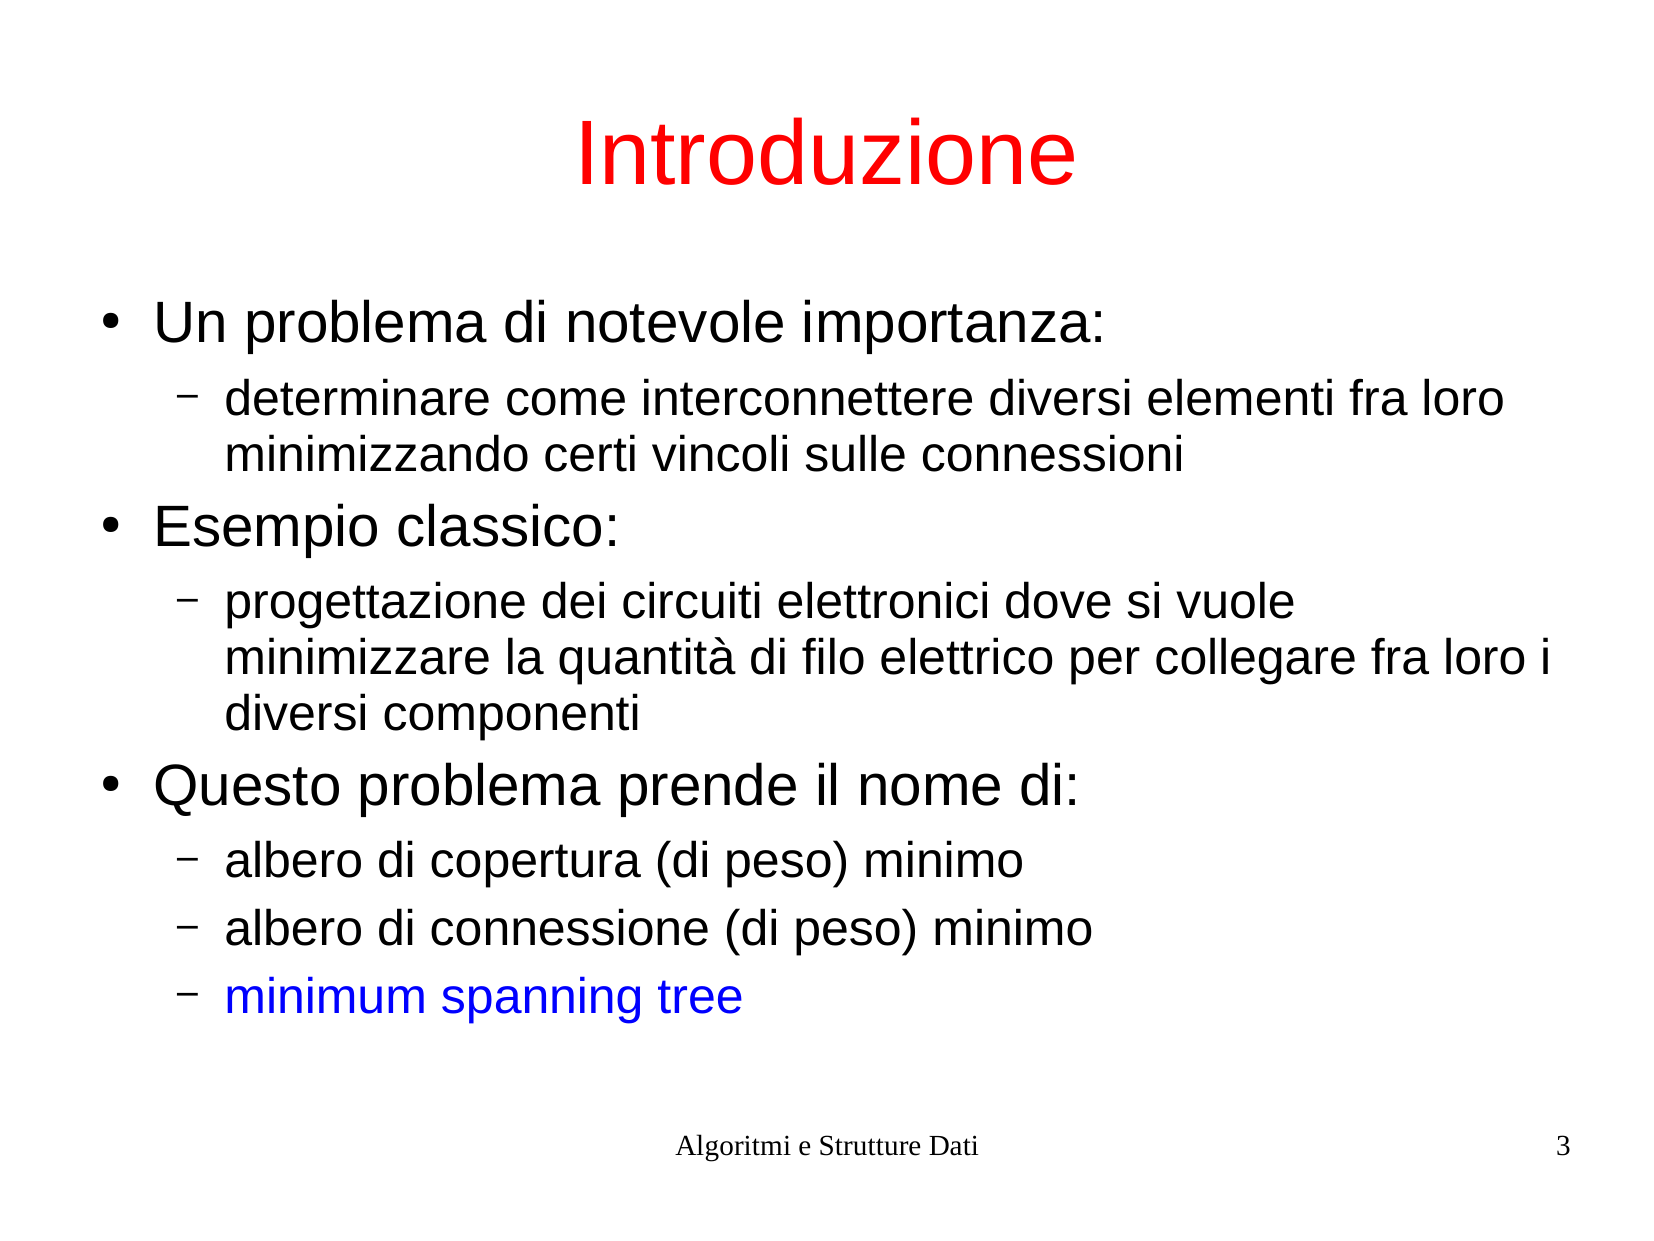

# Introduzione
Un problema di notevole importanza:
determinare come interconnettere diversi elementi fra loro minimizzando certi vincoli sulle connessioni
Esempio classico:
progettazione dei circuiti elettronici dove si vuole minimizzare la quantità di filo elettrico per collegare fra loro i diversi componenti
Questo problema prende il nome di:
albero di copertura (di peso) minimo
albero di connessione (di peso) minimo
minimum spanning tree
Algoritmi e Strutture Dati
3